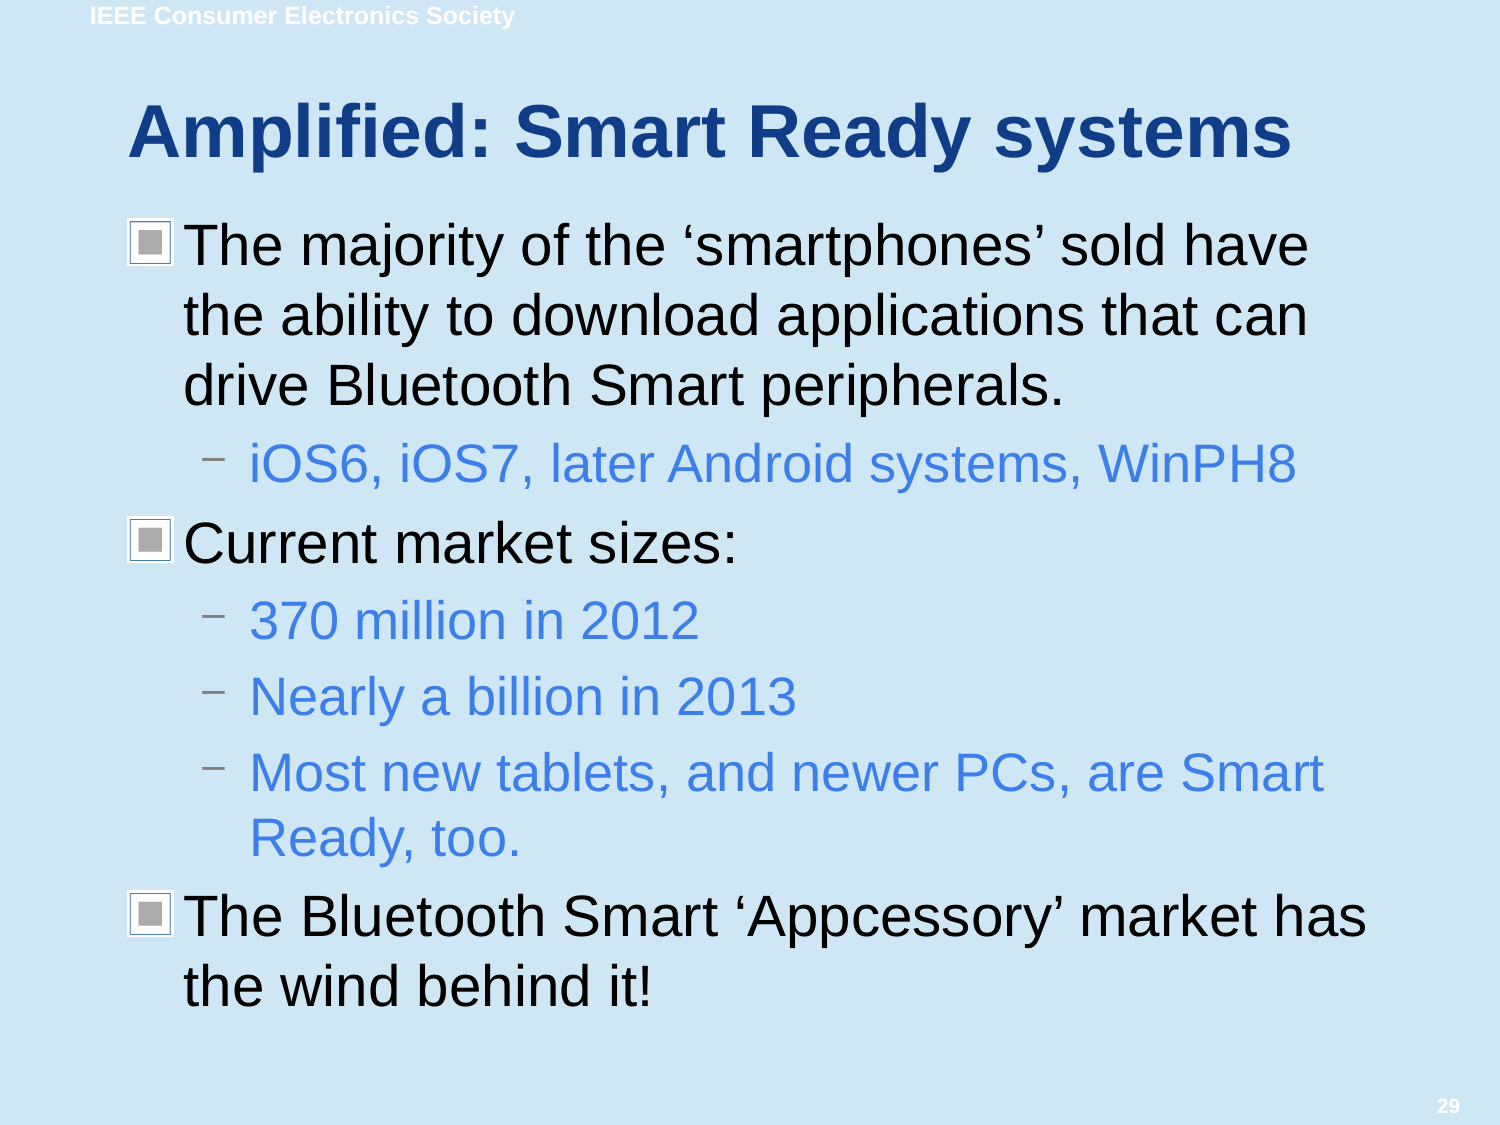

# Amplified: Smart Ready systems
The majority of the ‘smartphones’ sold have the ability to download applications that can drive Bluetooth Smart peripherals.
iOS6, iOS7, later Android systems, WinPH8
Current market sizes:
370 million in 2012
Nearly a billion in 2013
Most new tablets, and newer PCs, are Smart Ready, too.
The Bluetooth Smart ‘Appcessory’ market has the wind behind it!